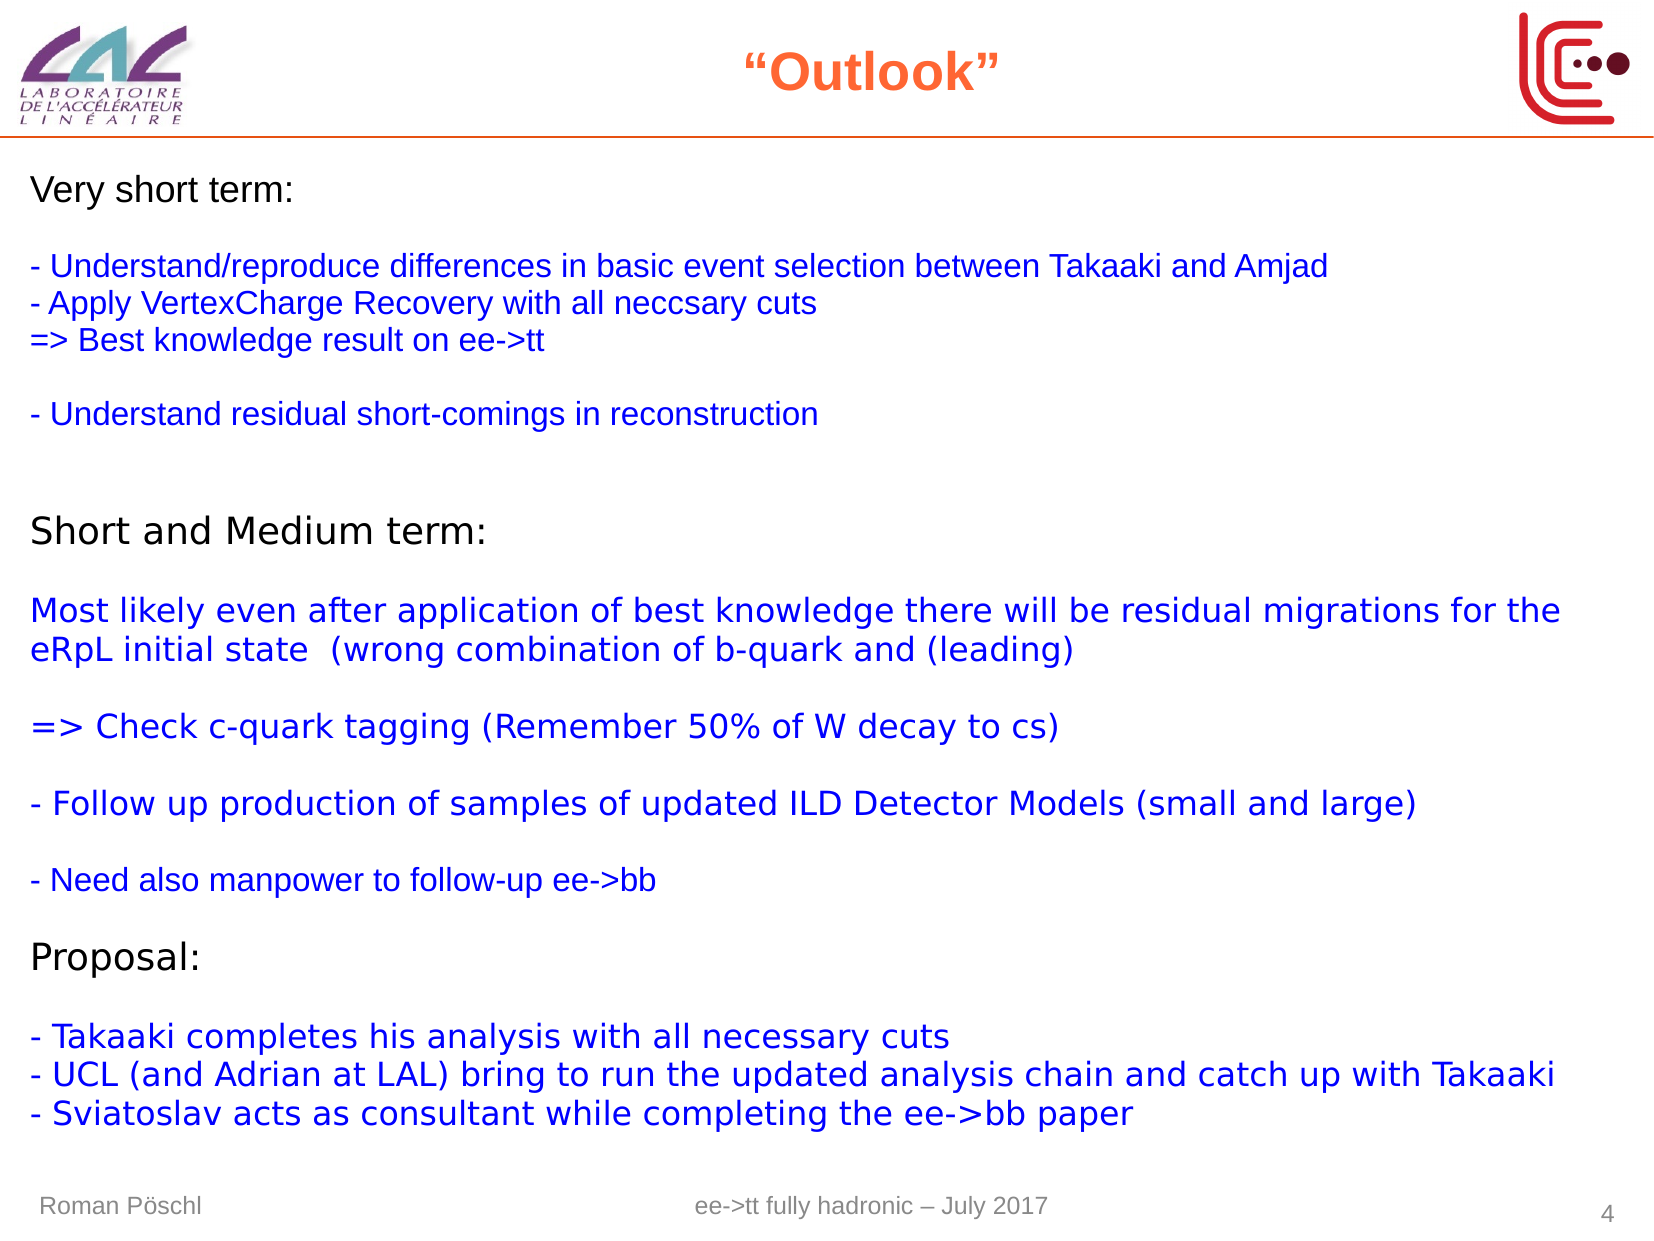

# “Outlook”
Very short term:
- Understand/reproduce differences in basic event selection between Takaaki and Amjad
- Apply VertexCharge Recovery with all neccsary cuts
=> Best knowledge result on ee->tt
- Understand residual short-comings in reconstruction
Short and Medium term:
Most likely even after application of best knowledge there will be residual migrations for the
eRpL initial state (wrong combination of b-quark and (leading)
=> Check c-quark tagging (Remember 50% of W decay to cs)
- Follow up production of samples of updated ILD Detector Models (small and large)
- Need also manpower to follow-up ee->bb
Proposal:
- Takaaki completes his analysis with all necessary cuts
- UCL (and Adrian at LAL) bring to run the updated analysis chain and catch up with Takaaki
- Sviatoslav acts as consultant while completing the ee->bb paper